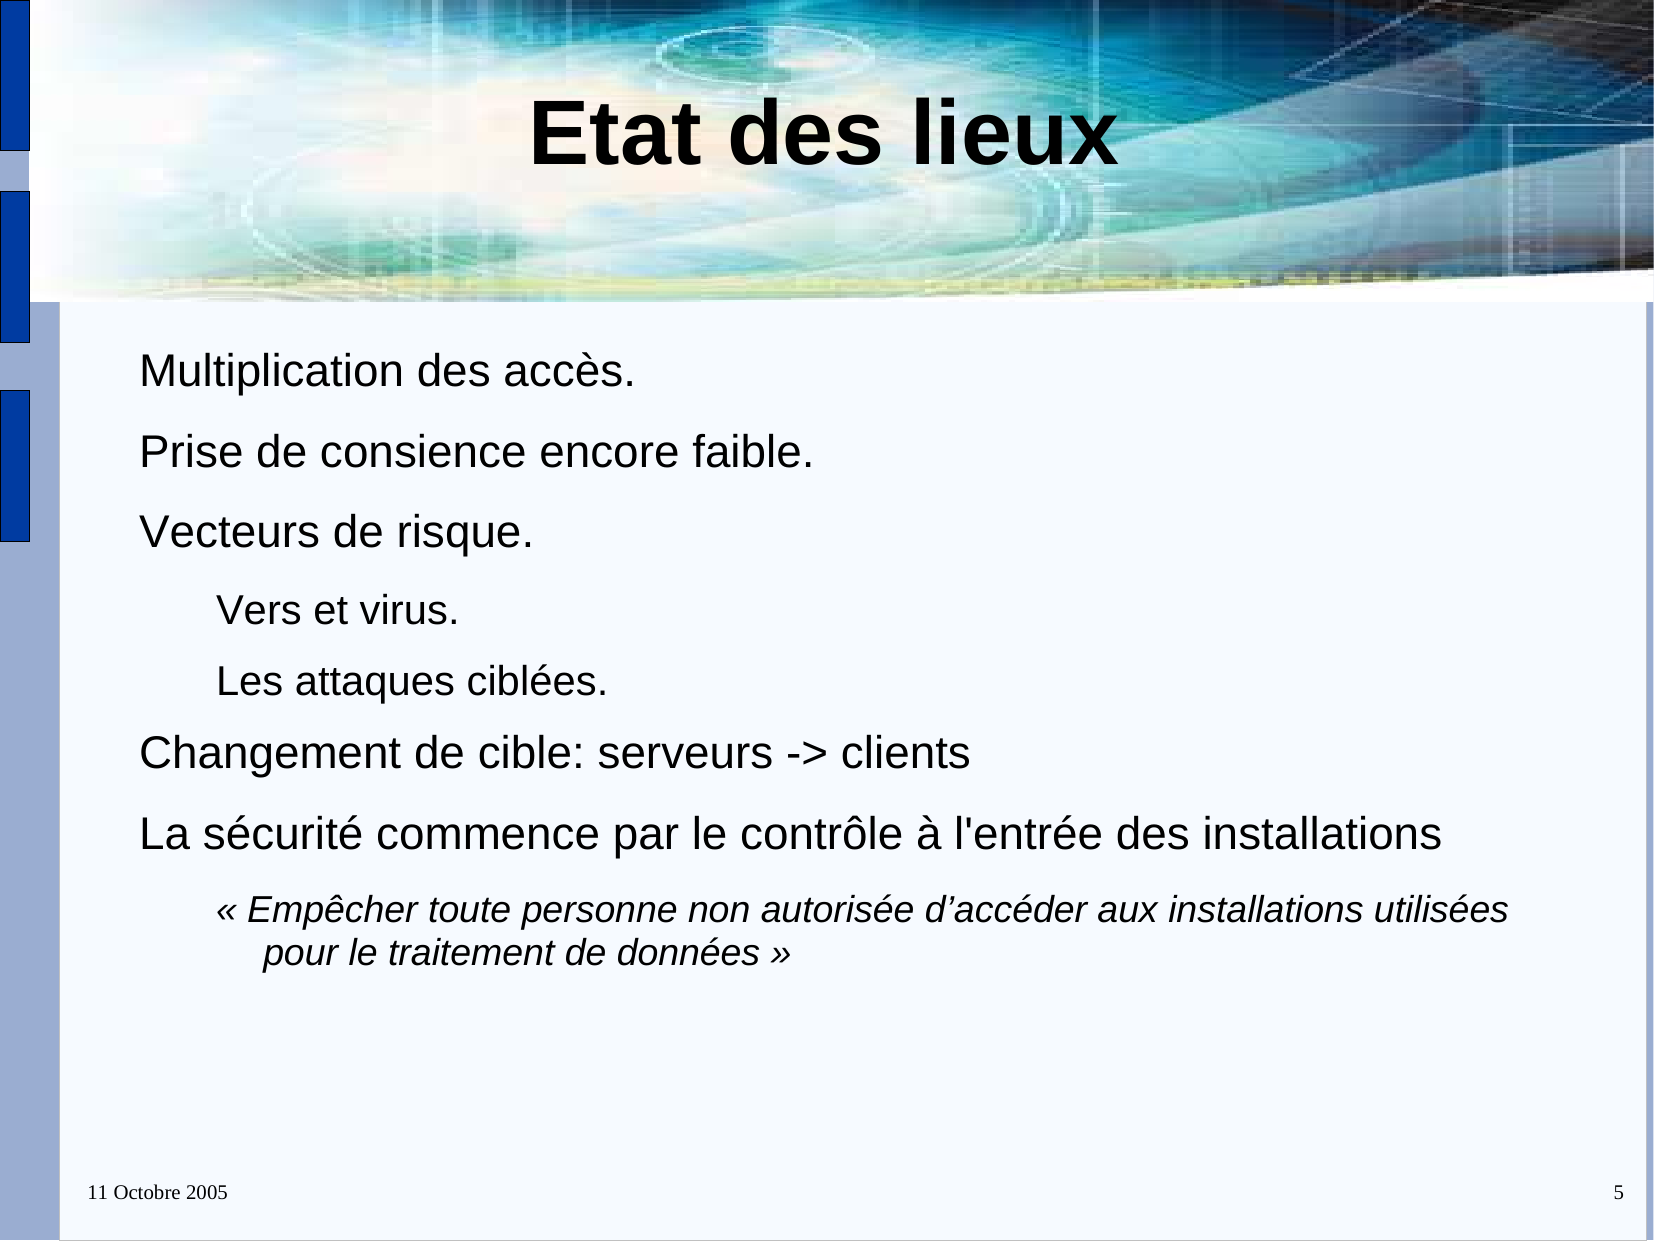

# Etat des lieux
Multiplication des accès.
Prise de consience encore faible.
Vecteurs de risque.
Vers et virus.
Les attaques ciblées.
Changement de cible: serveurs -> clients
La sécurité commence par le contrôle à l'entrée des installations
« Empêcher toute personne non autorisée d’accéder aux installations utilisées pour le traitement de données »